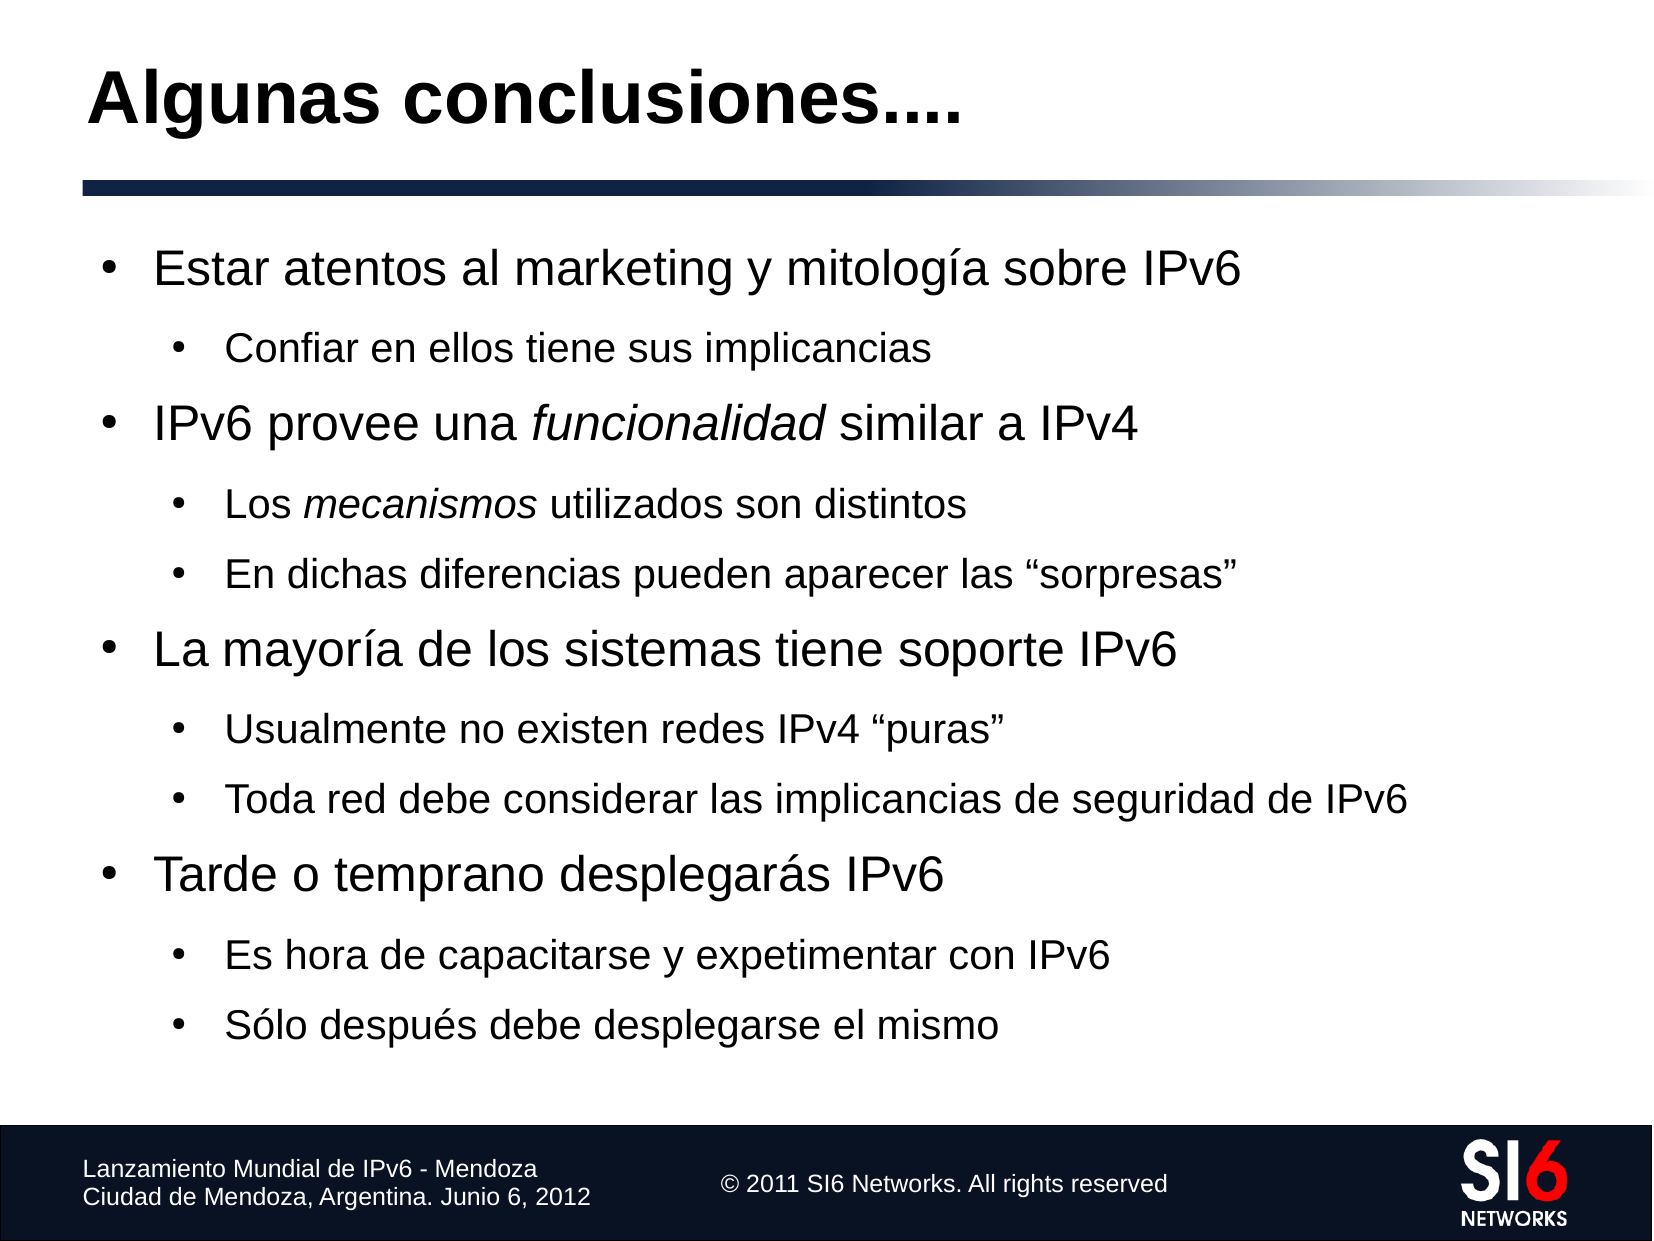

# Algunas conclusiones....
Estar atentos al marketing y mitología sobre IPv6
Confiar en ellos tiene sus implicancias
IPv6 provee una funcionalidad similar a IPv4
Los mecanismos utilizados son distintos
En dichas diferencias pueden aparecer las “sorpresas”
La mayoría de los sistemas tiene soporte IPv6
Usualmente no existen redes IPv4 “puras”
Toda red debe considerar las implicancias de seguridad de IPv6
Tarde o temprano desplegarás IPv6
Es hora de capacitarse y expetimentar con IPv6
Sólo después debe desplegarse el mismo
Congreso de Seguridad en Computo 2011